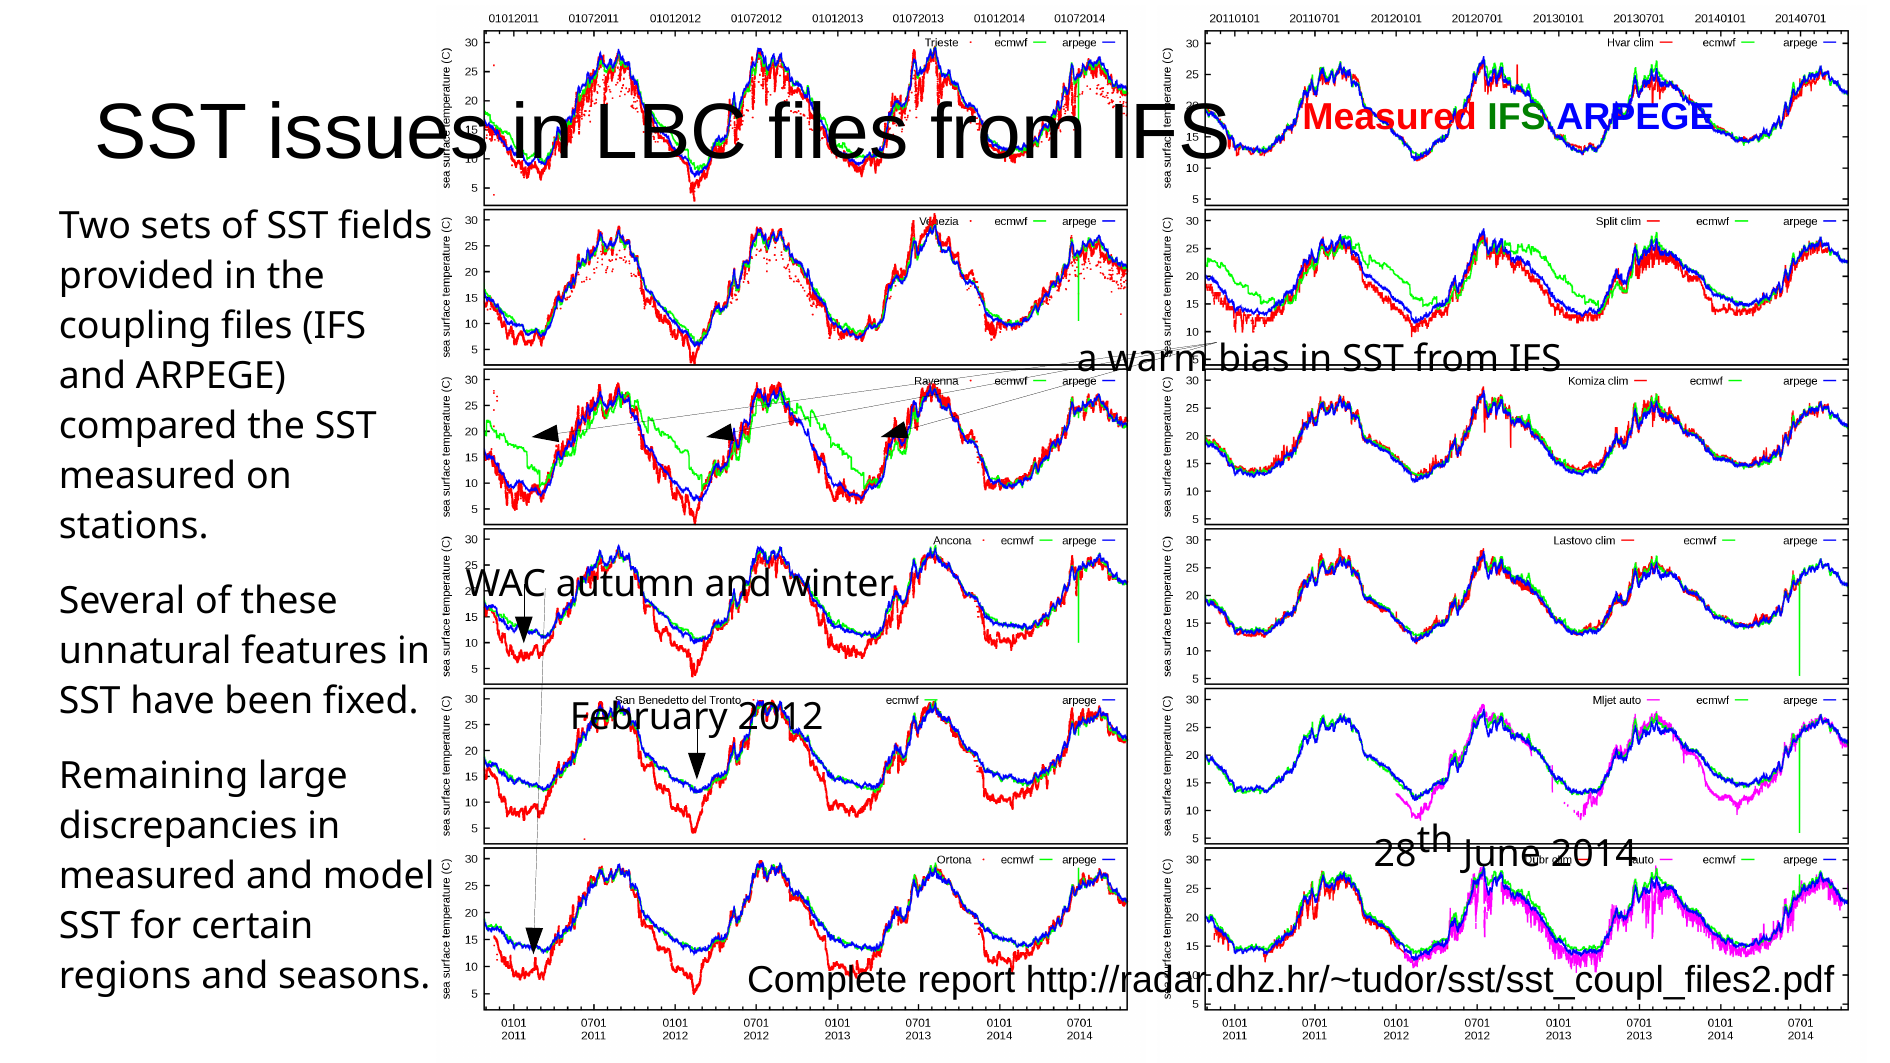

# SST issues in LBC files from IFS
Measured IFS ARPEGE
Two sets of SST fields provided in the coupling files (IFS and ARPEGE) compared the SST measured on stations.
Several of these unnatural features in SST have been fixed.
Remaining large discrepancies in measured and model SST for certain regions and seasons.
 a warm bias in SST from IFS
WAC autumn and winter
 February 2012
28th June 2014
Complete report http://radar.dhz.hr/~tudor/sst/sst_coupl_files2.pdf